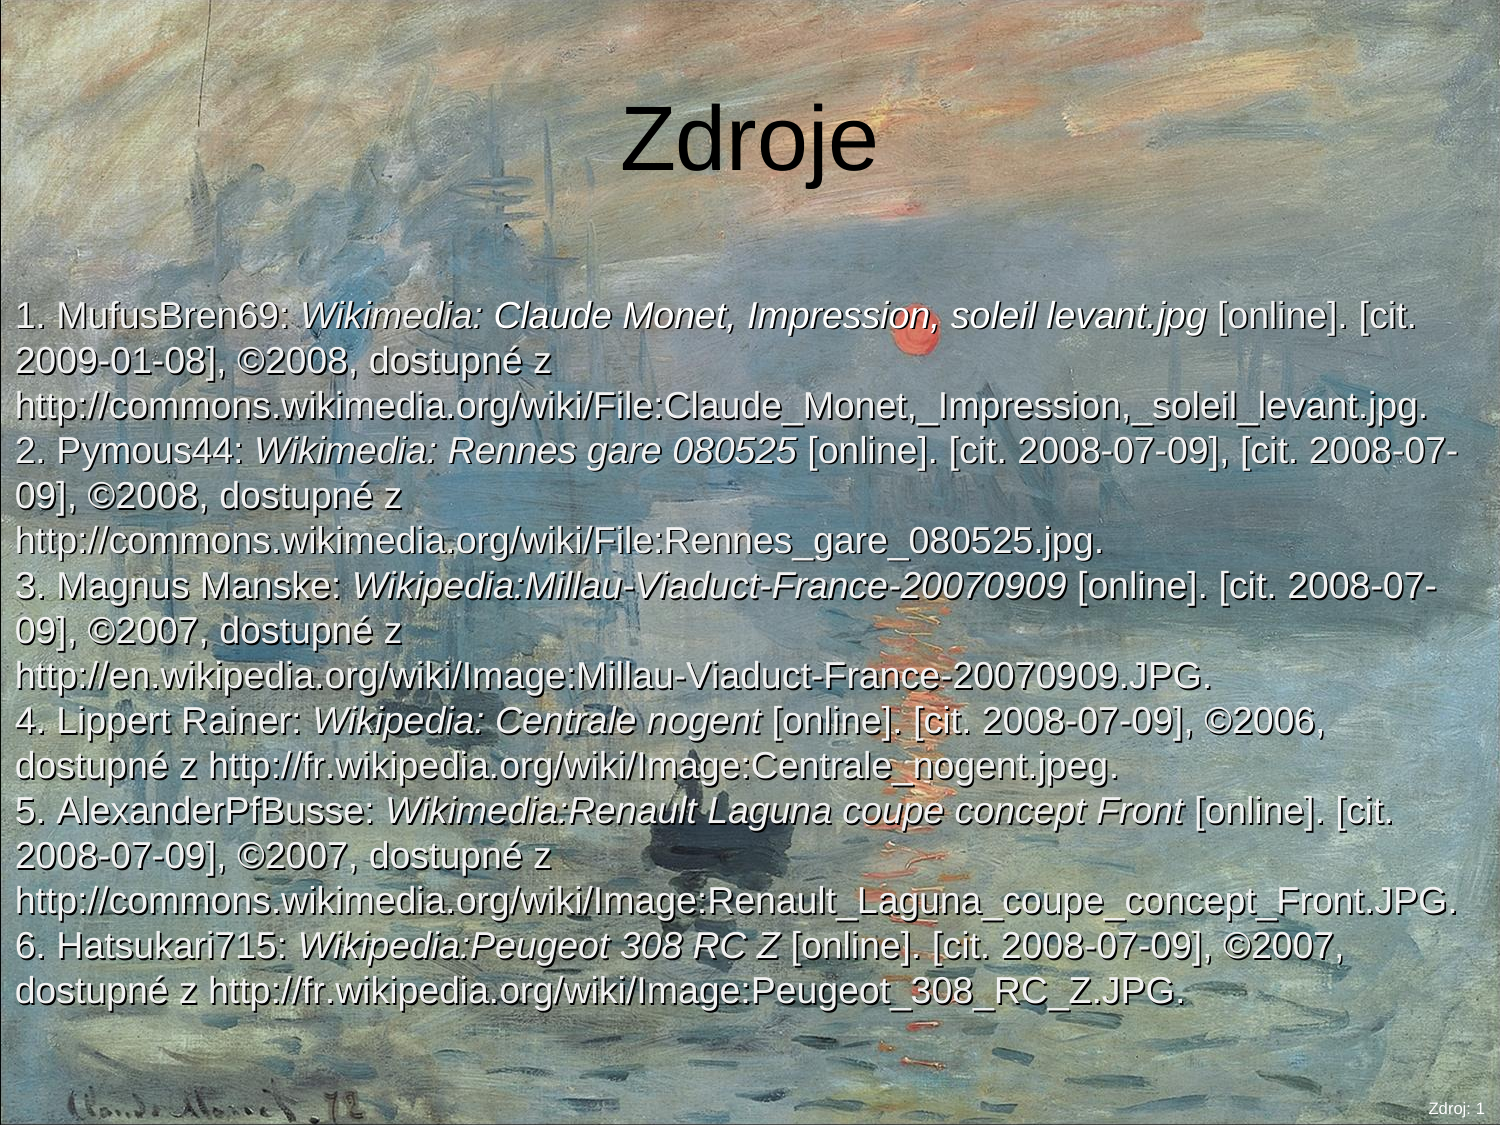

# Zdroje
1. MufusBren69: Wikimedia: Claude Monet, Impression, soleil levant.jpg [online]. [cit. 2009-01-08], ©2008, dostupné z http://commons.wikimedia.org/wiki/File:Claude_Monet,_Impression,_soleil_levant.jpg.
2. Pymous44: Wikimedia: Rennes gare 080525 [online]. [cit. 2008-07-09], [cit. 2008-07-09], ©2008, dostupné z http://commons.wikimedia.org/wiki/File:Rennes_gare_080525.jpg.
3. Magnus Manske: Wikipedia:Millau-Viaduct-France-20070909 [online]. [cit. 2008-07-09], ©2007, dostupné z
http://en.wikipedia.org/wiki/Image:Millau-Viaduct-France-20070909.JPG.
4. Lippert Rainer: Wikipedia: Centrale nogent [online]. [cit. 2008-07-09], ©2006, dostupné z http://fr.wikipedia.org/wiki/Image:Centrale_nogent.jpeg.
5. AlexanderPfBusse: Wikimedia:Renault Laguna coupe concept Front [online]. [cit. 2008-07-09], ©2007, dostupné z http://commons.wikimedia.org/wiki/Image:Renault_Laguna_coupe_concept_Front.JPG.
6. Hatsukari715: Wikipedia:Peugeot 308 RC Z [online]. [cit. 2008-07-09], ©2007, dostupné z http://fr.wikipedia.org/wiki/Image:Peugeot_308_RC_Z.JPG.
Zdroj: 1